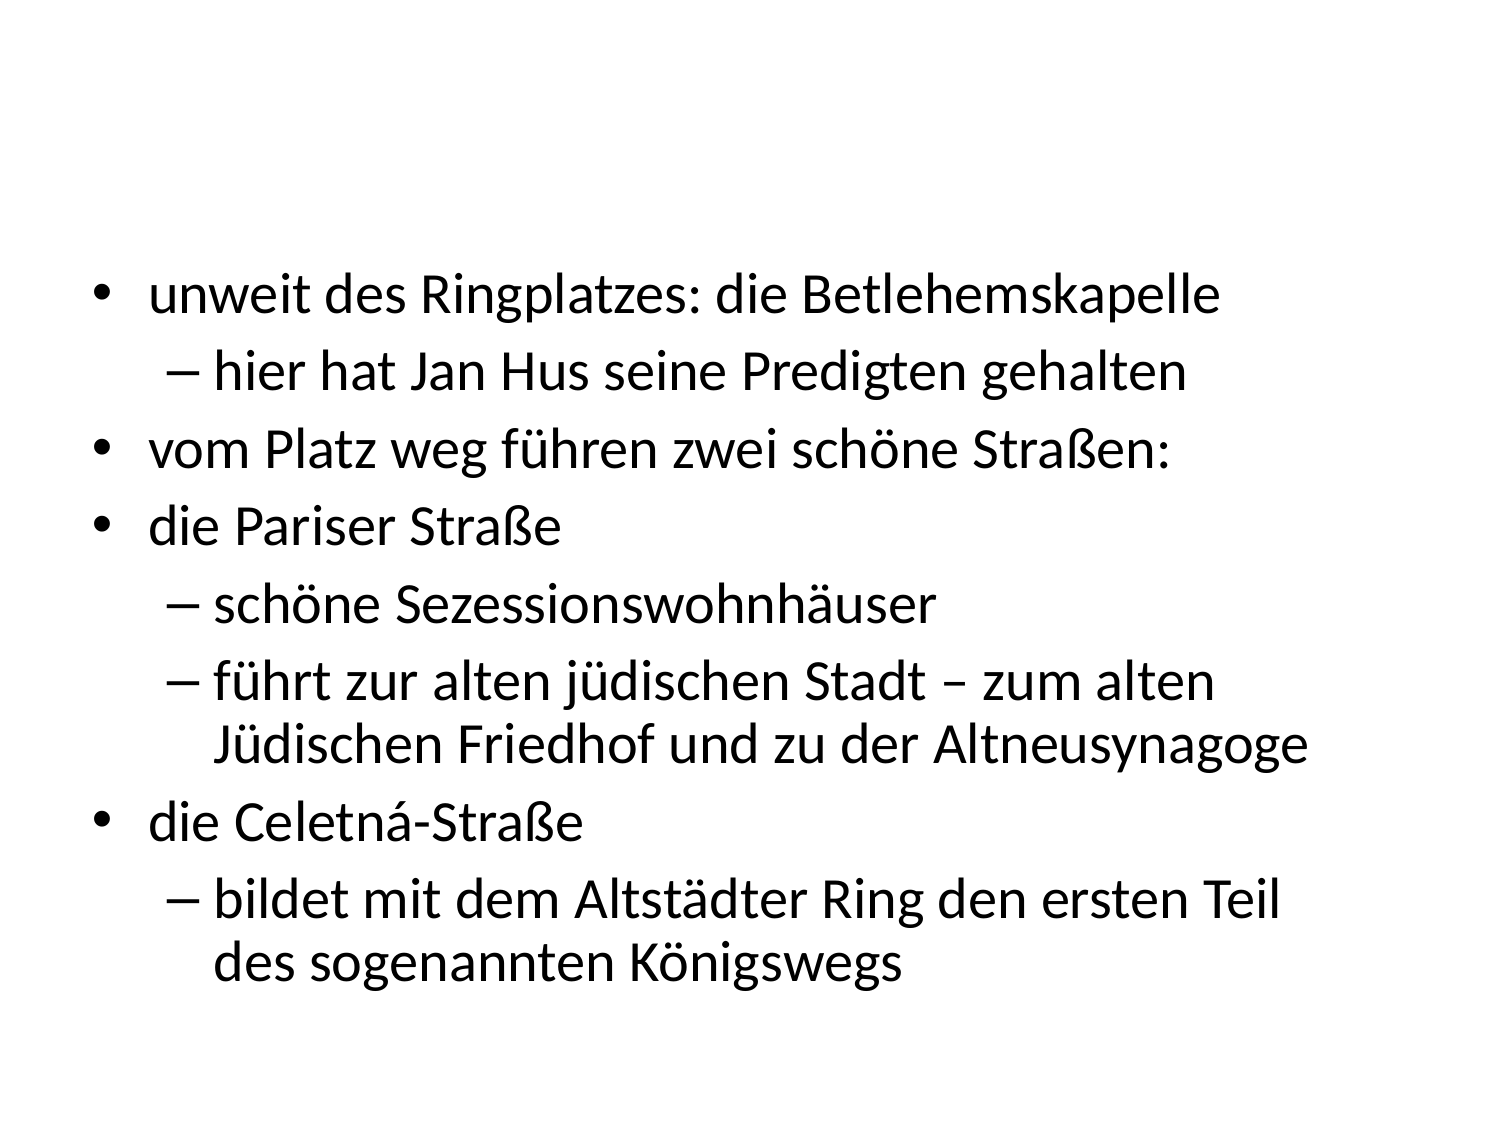

# unweit des Ringplatzes: die Betlehemskapelle
hier hat Jan Hus seine Predigten gehalten
vom Platz weg führen zwei schöne Straßen:
die Pariser Straße
schöne Sezessionswohnhäuser
führt zur alten jüdischen Stadt – zum alten Jüdischen Friedhof und zu der Altneusynagoge
die Celetná-Straße
bildet mit dem Altstädter Ring den ersten Teil
des sogenannten Königswegs